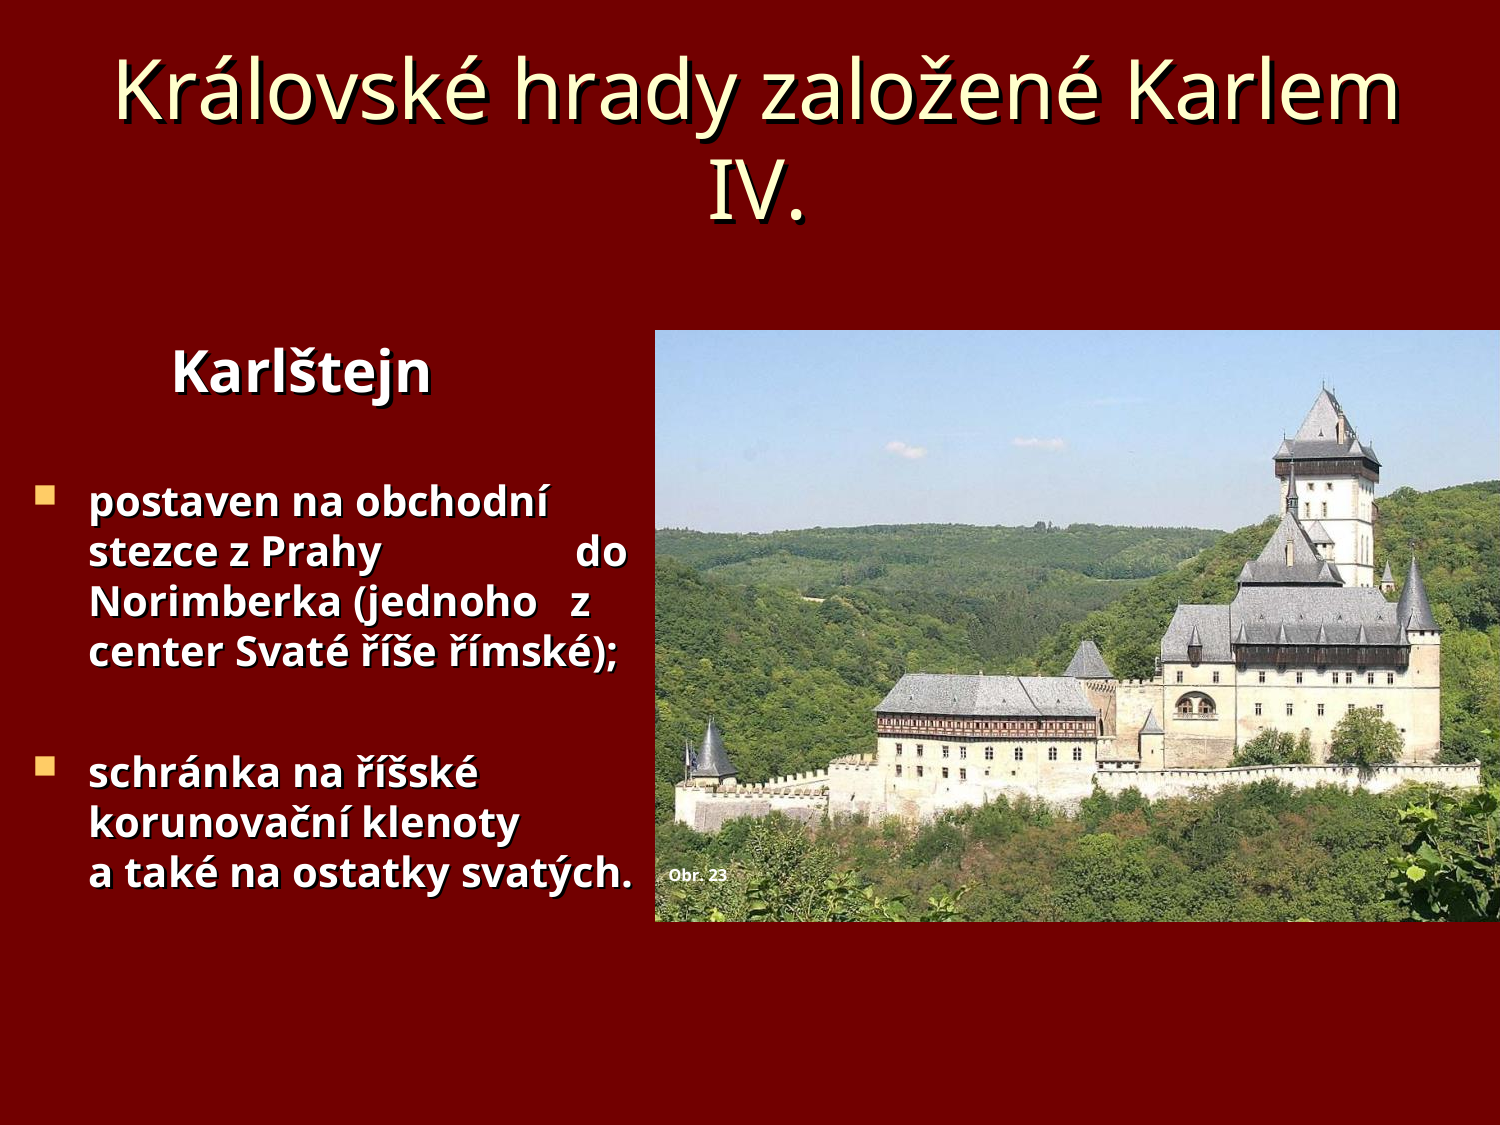

# Královské hrady založené Karlem IV.
 Karlštejn
postaven na obchodní stezce z Prahy do Norimberka (jednoho z center Svaté říše římské);
schránka na říšské korunovační klenoty a také na ostatky svatých.
Obr. 23